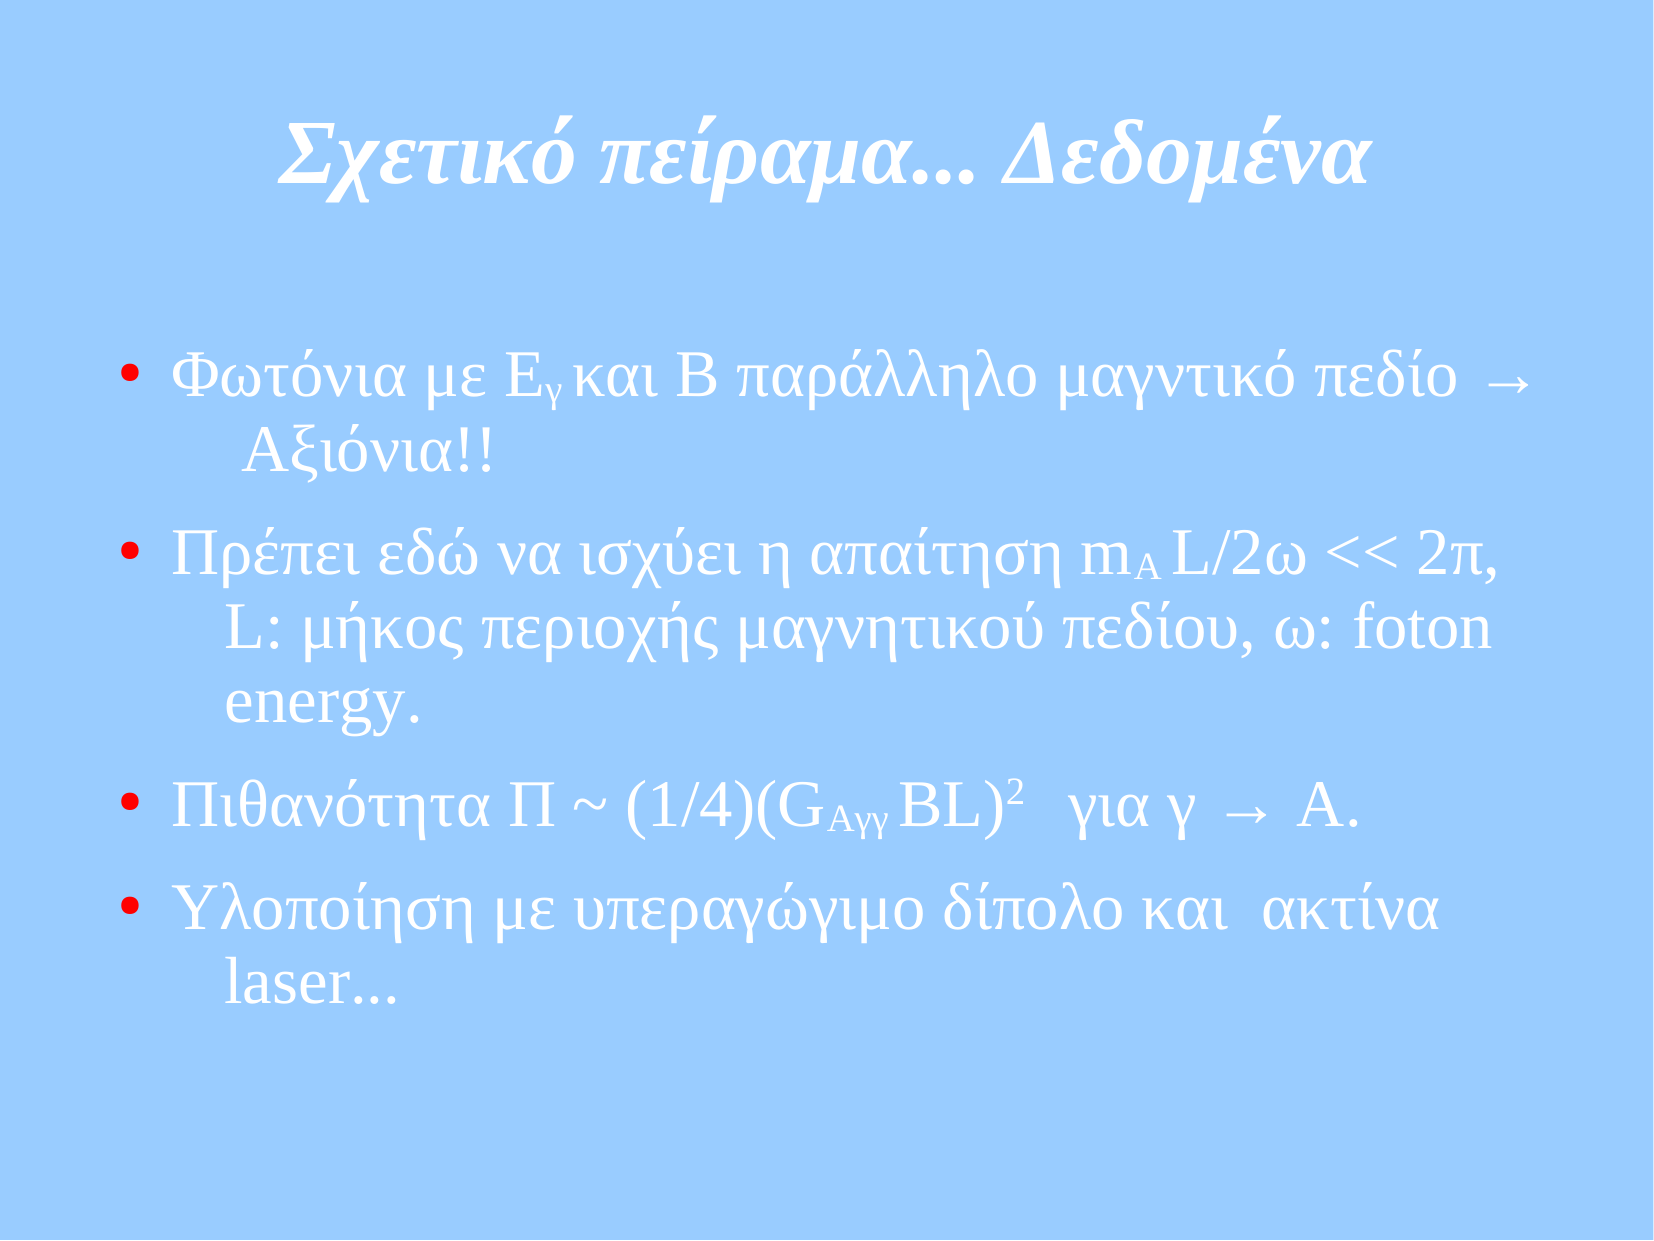

# Σχετικό πείραμα... Δεδομένα
Φωτόνια με Εγ και Β παράλληλο μαγντικό πεδίο → Αξιόνια!!
Πρέπει εδώ να ισχύει η απαίτηση mA L/2ω << 2π, L: μήκος περιοχής μαγνητικού πεδίου, ω: foton energy.
Πιθανότητα Π ~ (1/4)(GΑγγ BL)2 για γ → Α.
Υλοποίηση με υπεραγώγιμο δίπολο και ακτίνα laser...